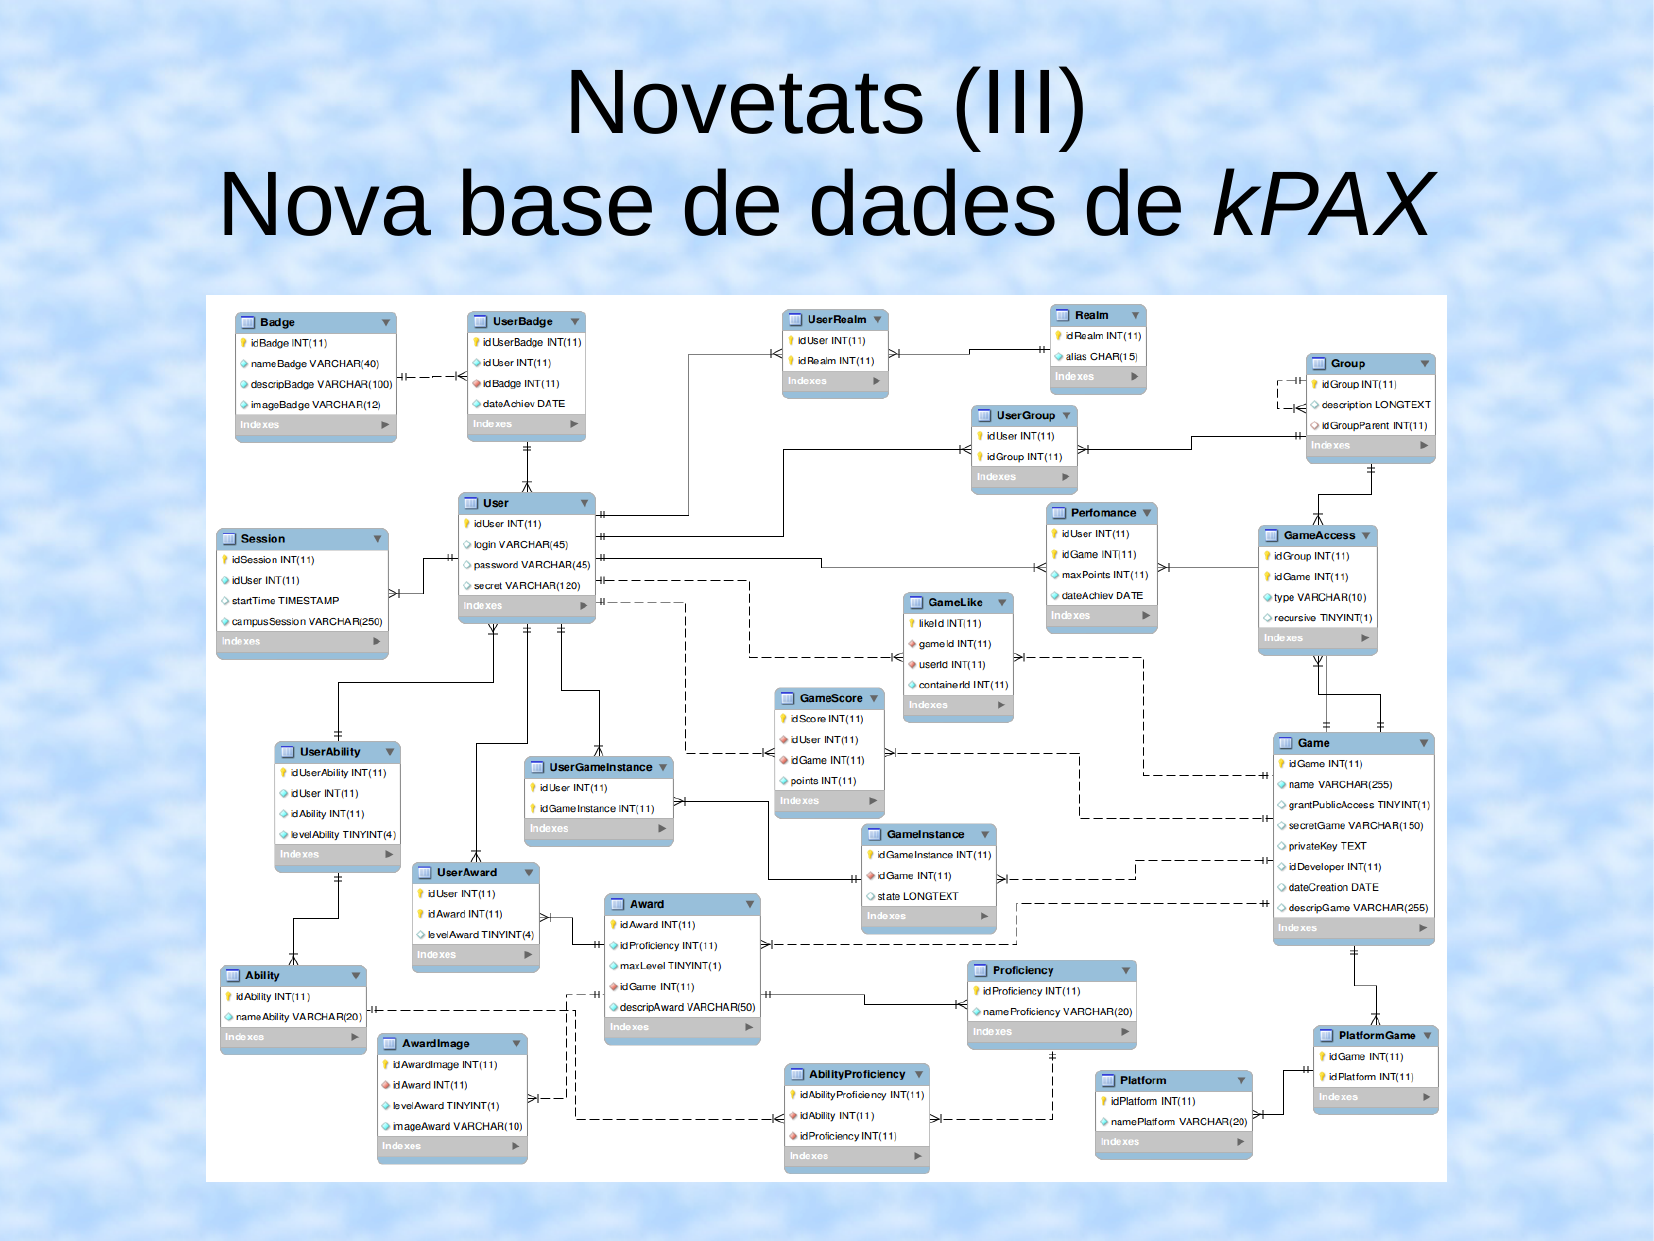

# Novetats (III) Nova base de dades de kPAX